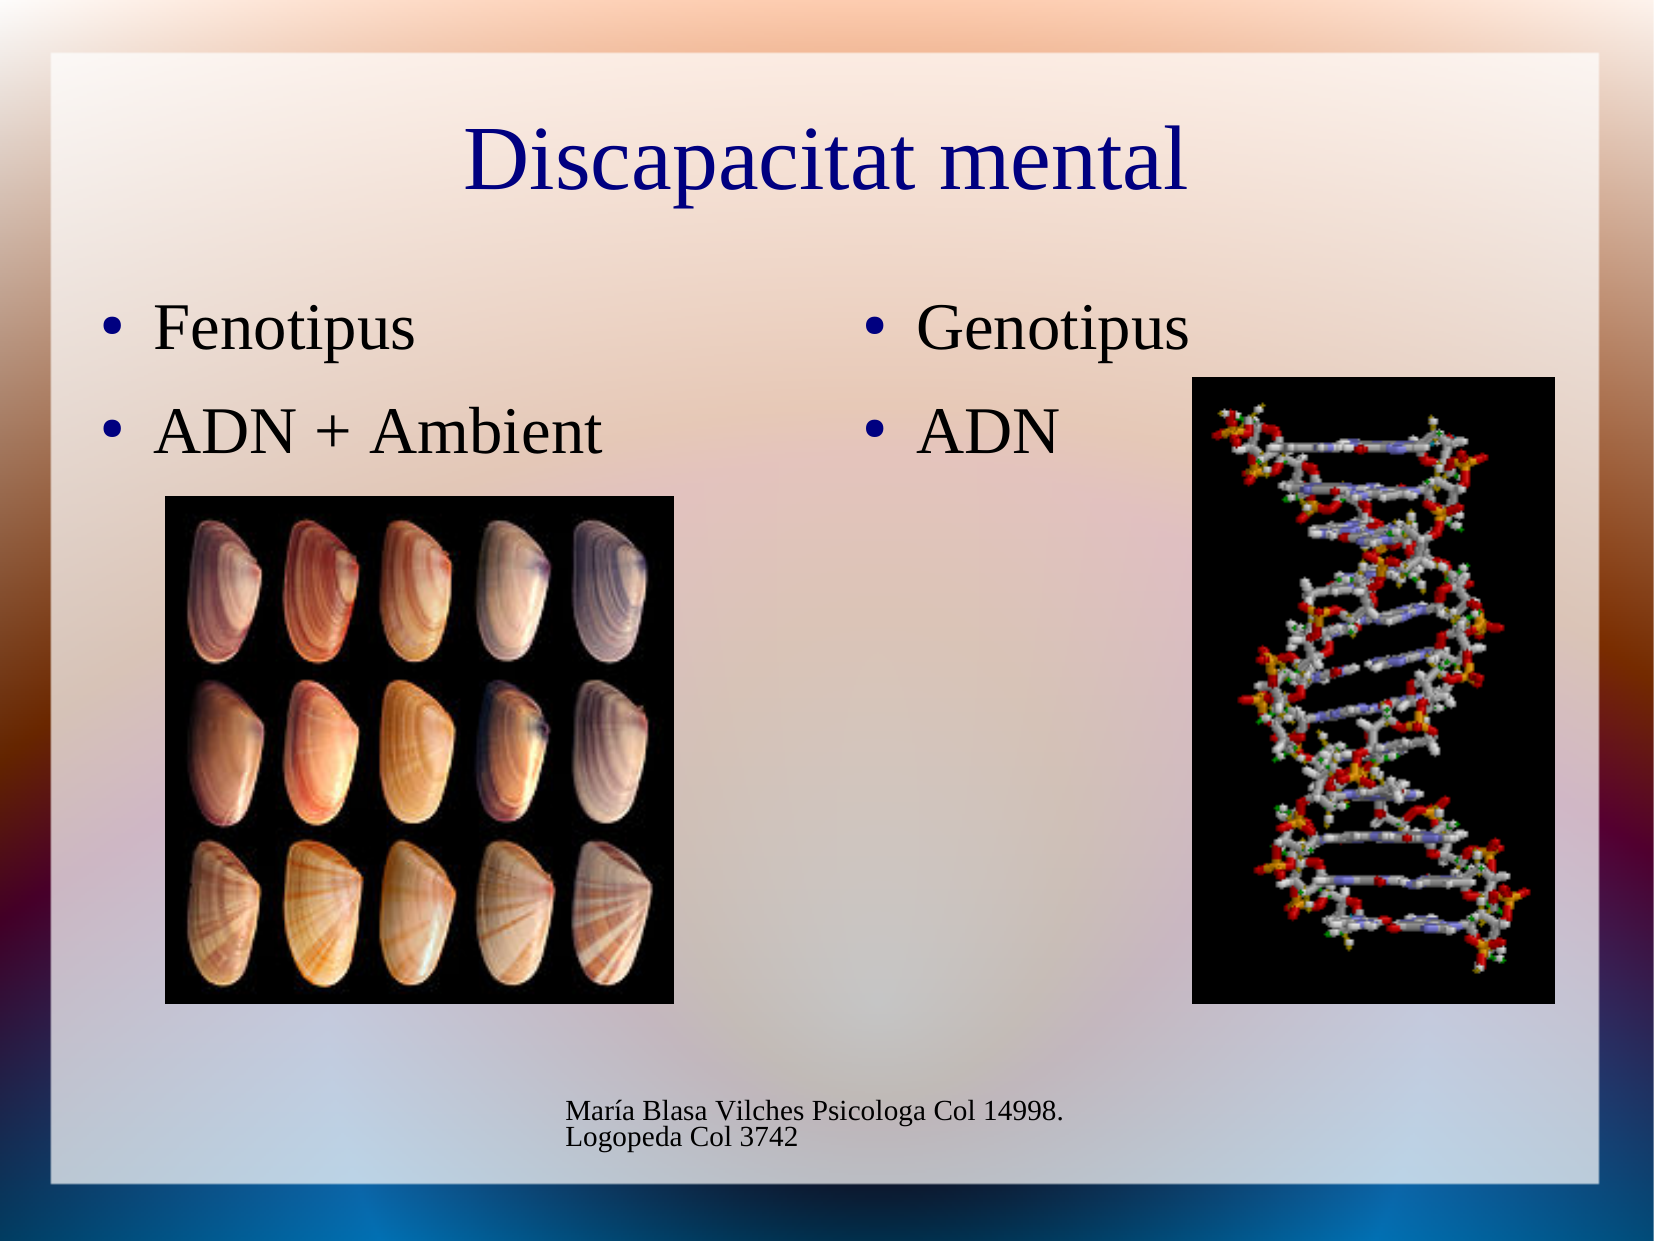

# Discapacitat mental
Fenotipus
ADN + Ambient
Genotipus
ADN
María Blasa Vilches Psicologa Col 14998. Logopeda Col 3742